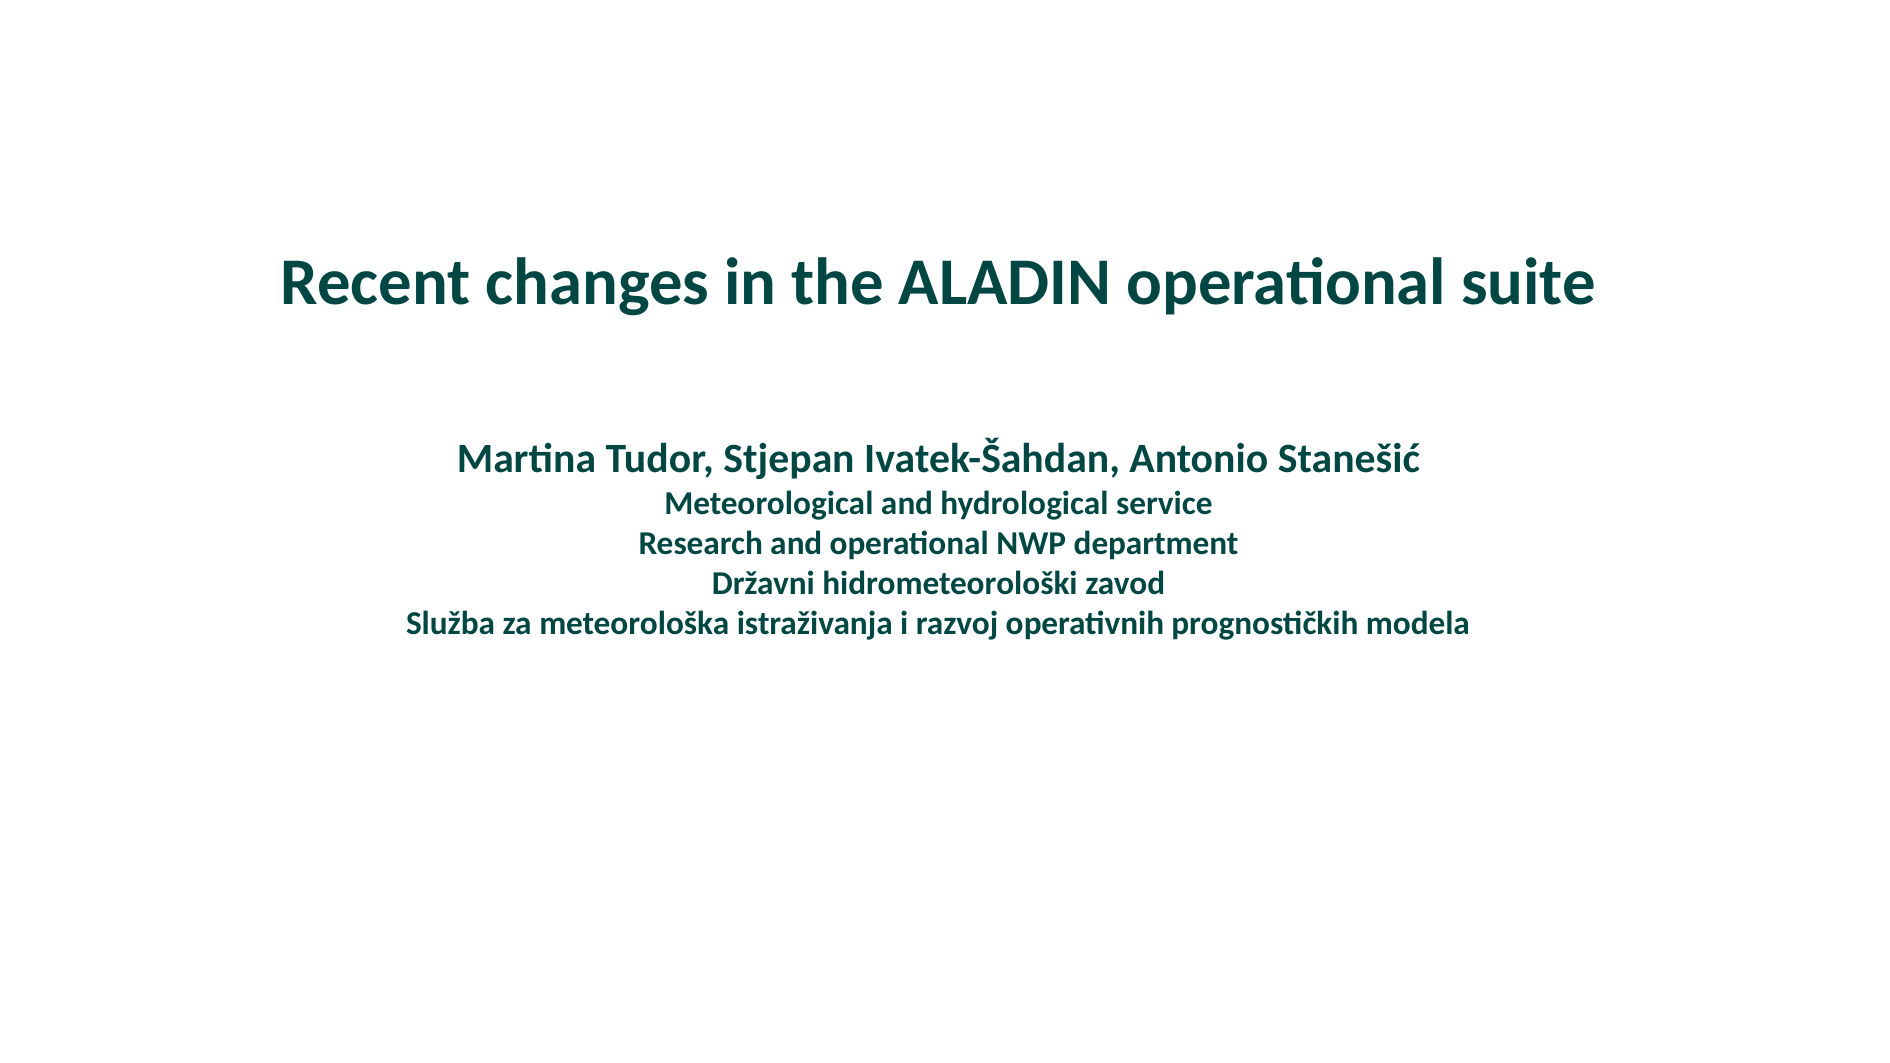

Recent changes in the ALADIN operational suite
Martina Tudor, Stjepan Ivatek-Šahdan, Antonio Stanešić
Meteorological and hydrological service
Research and operational NWP department
Državni hidrometeorološki zavod
Služba za meteorološka istraživanja i razvoj operativnih prognostičkih modela